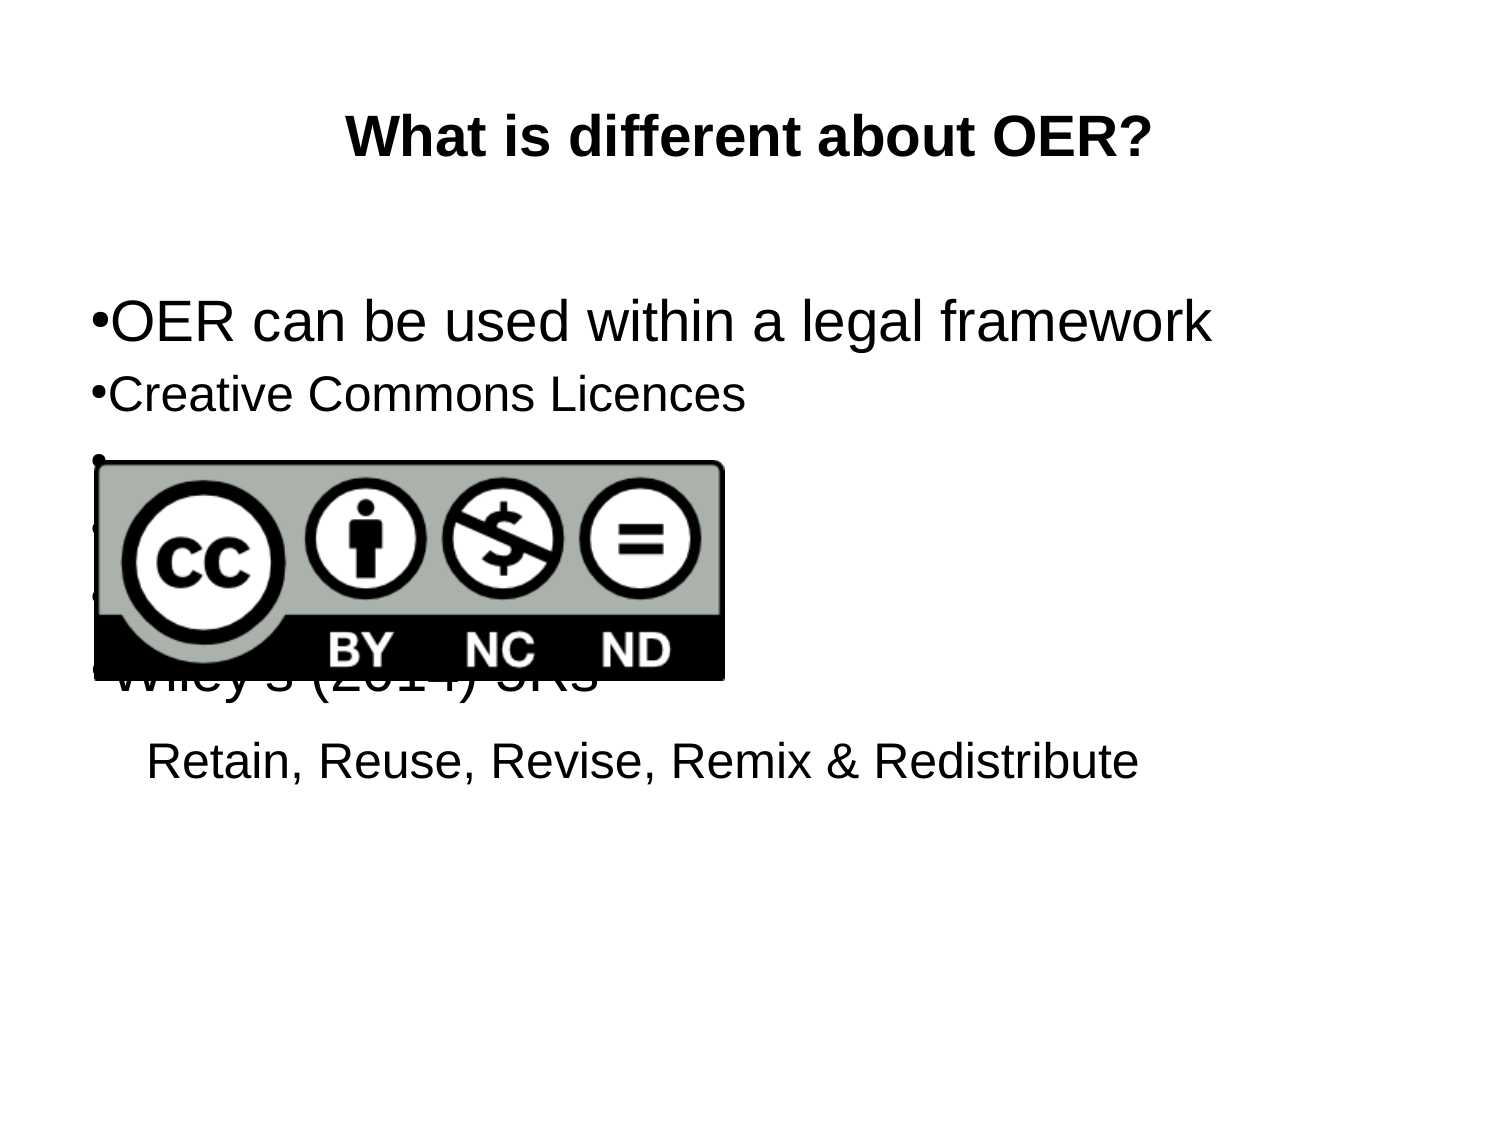

# What is different about OER?
OER can be used within a legal framework
Creative Commons Licences
Wiley’s (2014) 5Rs
 Retain, Reuse, Revise, Remix & Redistribute